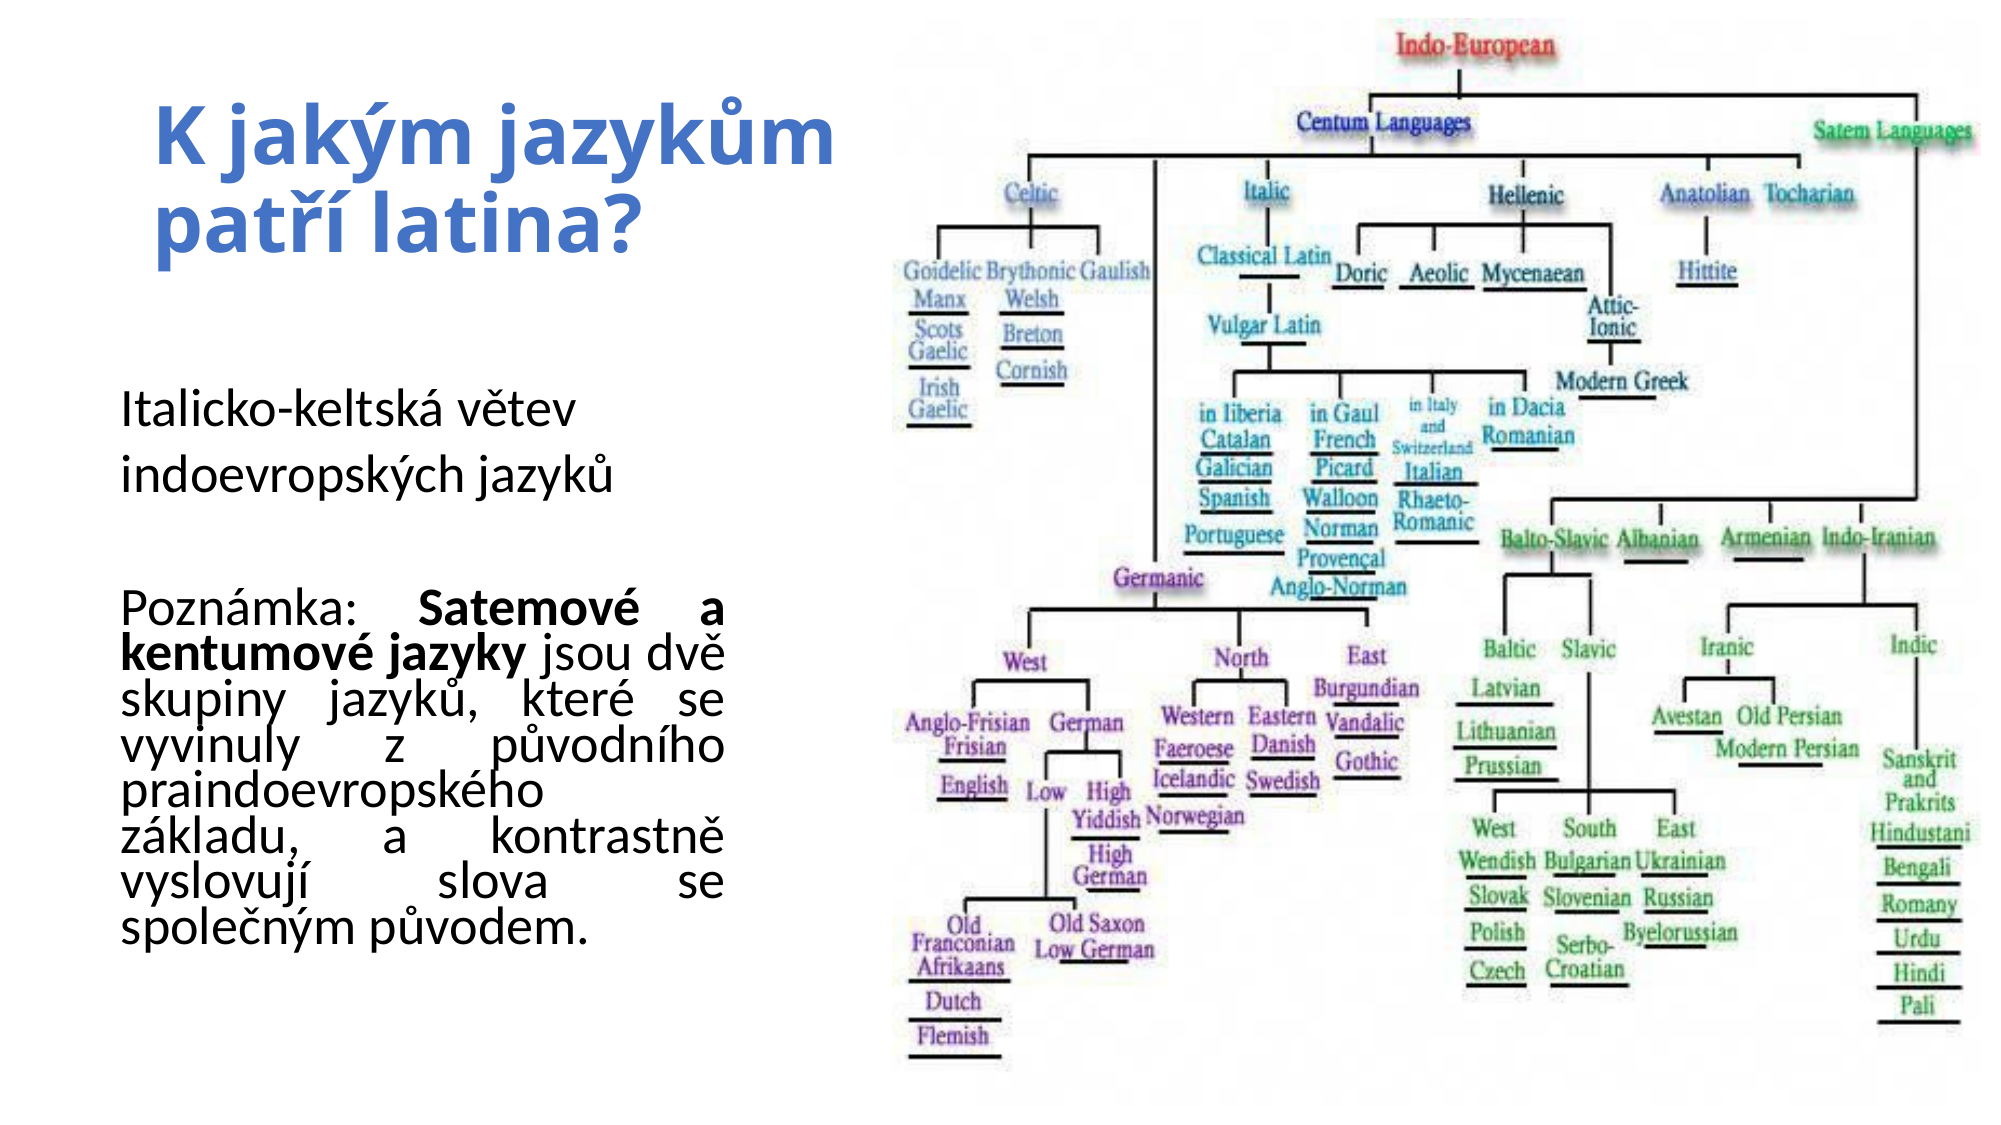

# K jakým jazykům patří latina?
Italicko-keltská větev
indoevropských jazyků
Poznámka: Satemové a kentumové jazyky jsou dvě skupiny jazyků, které se vyvinuly z původního praindoevropského základu, a kontrastně vyslovují slova se společným původem.